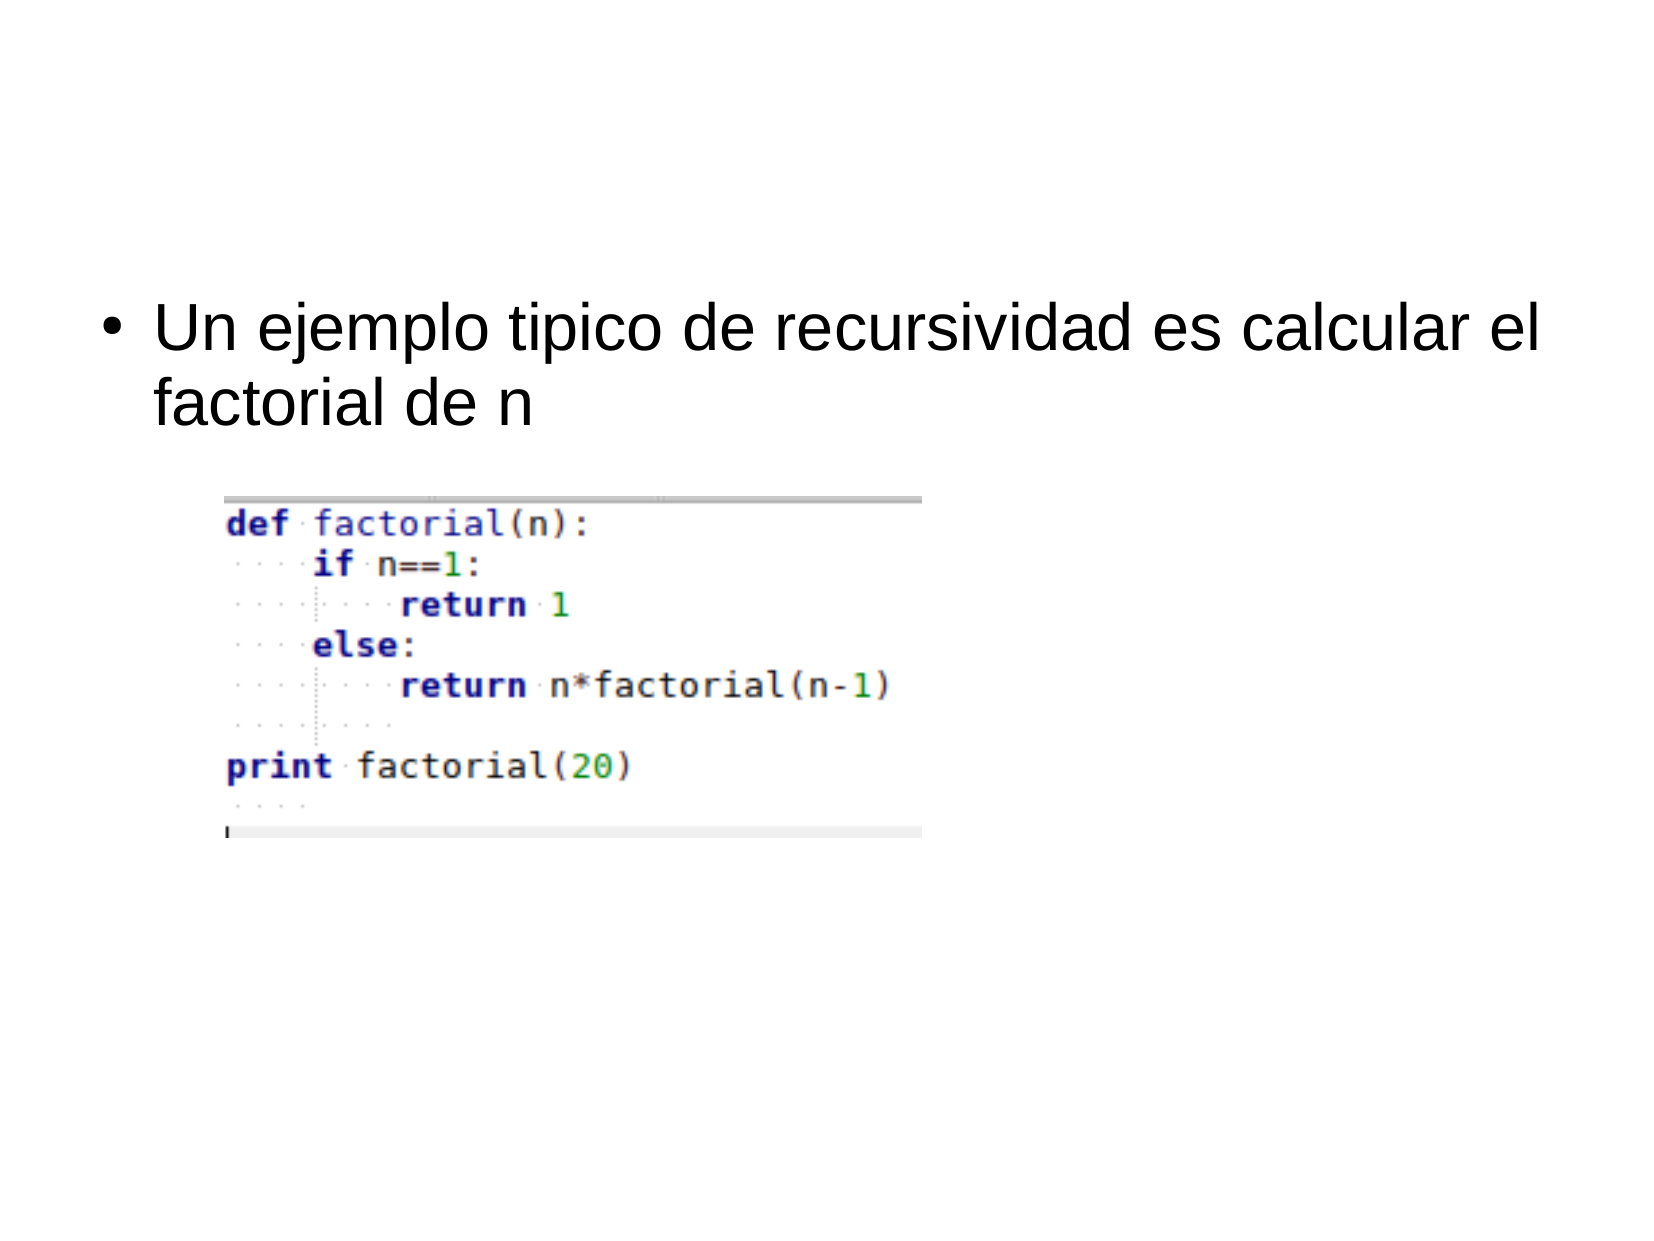

#
Un ejemplo tipico de recursividad es calcular el factorial de n